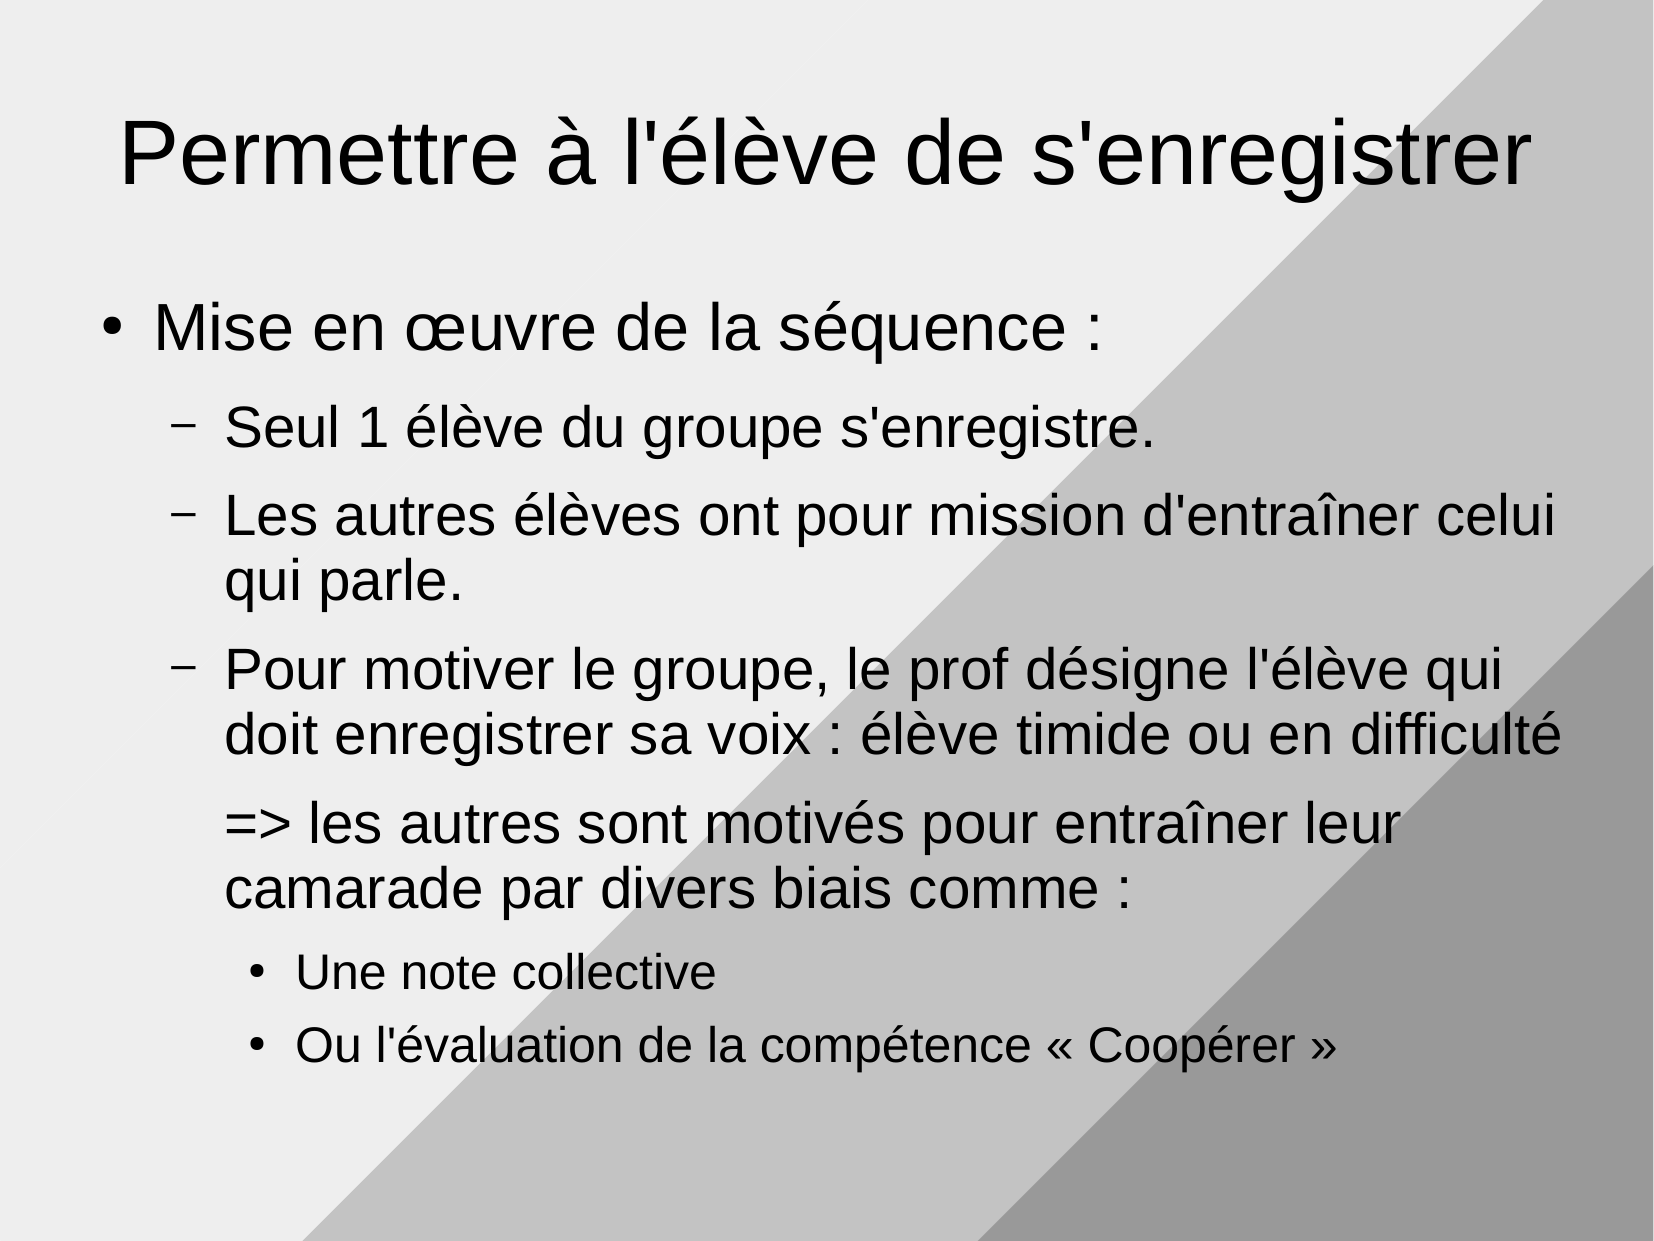

# Permettre à l'élève de s'enregistrer
Mise en œuvre de la séquence :
Seul 1 élève du groupe s'enregistre.
Les autres élèves ont pour mission d'entraîner celui qui parle.
Pour motiver le groupe, le prof désigne l'élève qui doit enregistrer sa voix : élève timide ou en difficulté
=> les autres sont motivés pour entraîner leur camarade par divers biais comme :
Une note collective
Ou l'évaluation de la compétence « Coopérer »